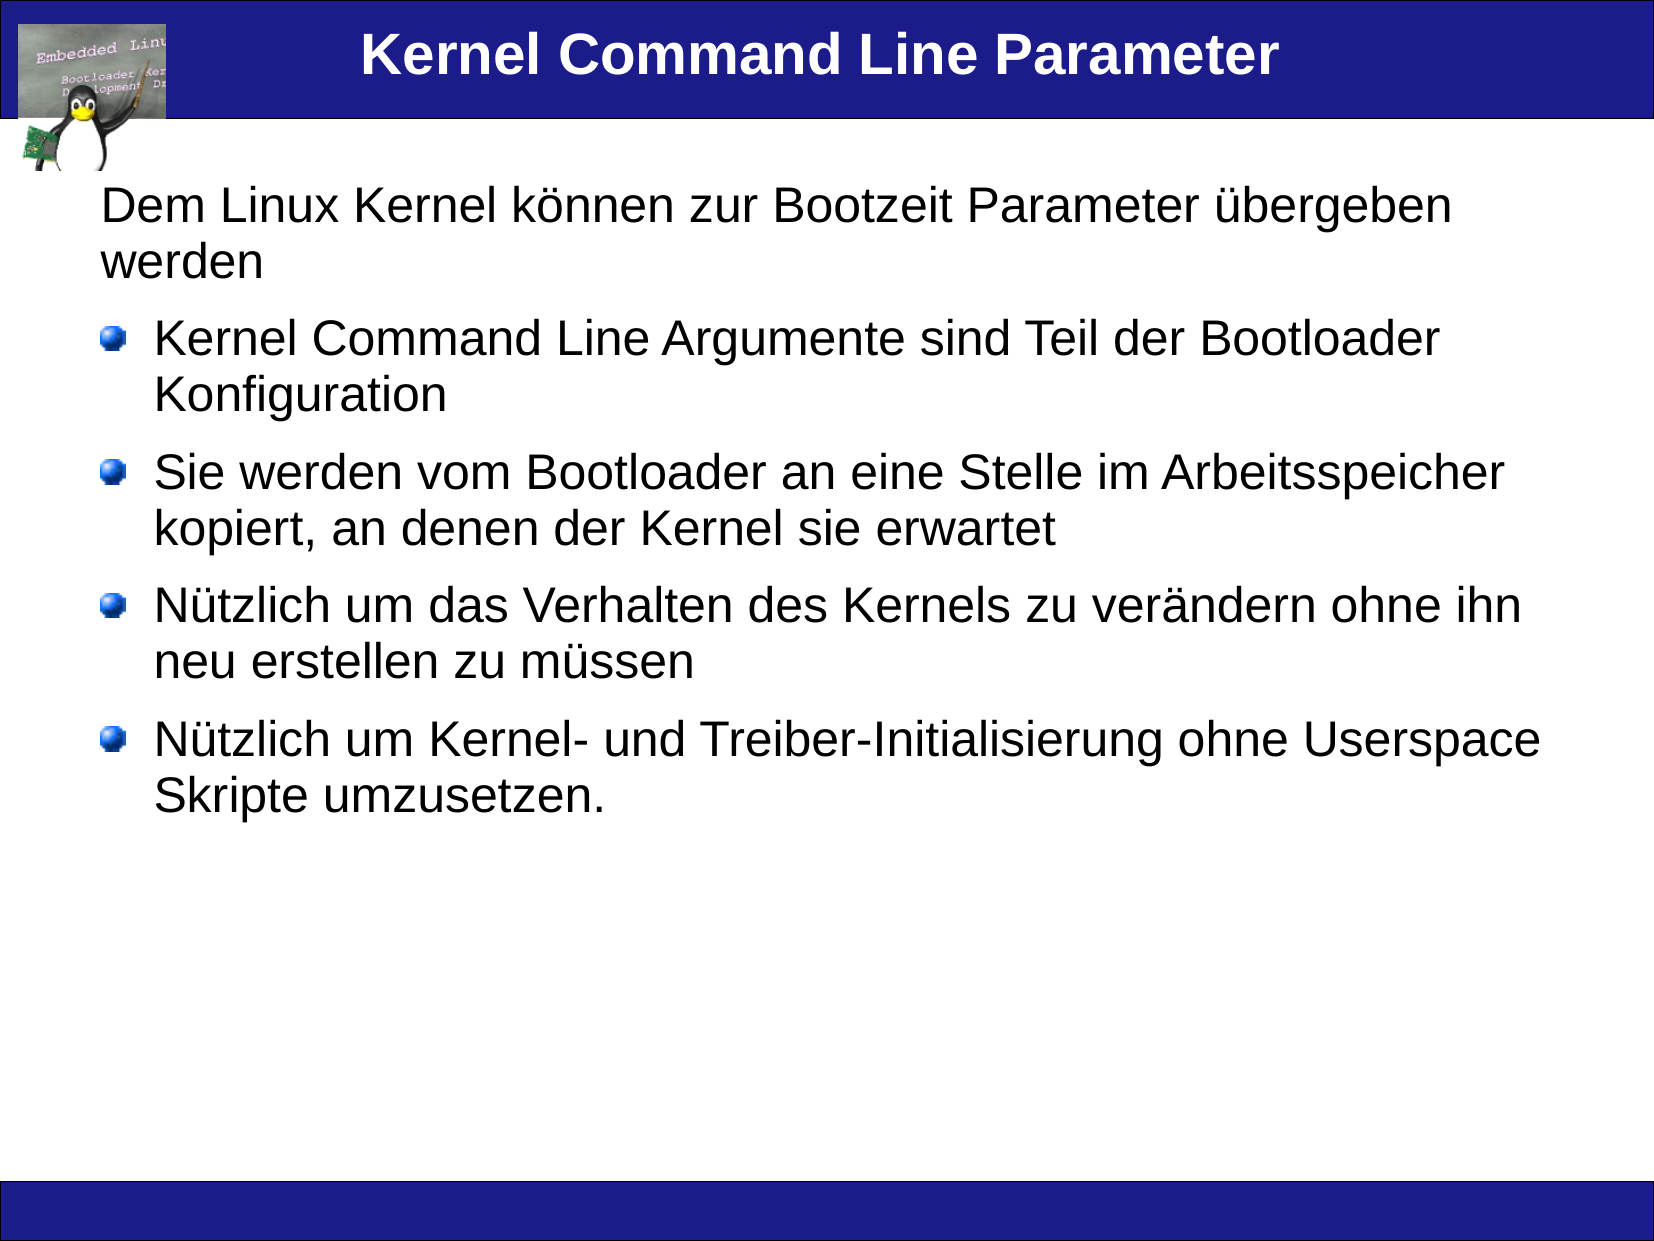

# Kernel Command Line Parameter
Dem Linux Kernel können zur Bootzeit Parameter übergeben werden
Kernel Command Line Argumente sind Teil der Bootloader Konfiguration
Sie werden vom Bootloader an eine Stelle im Arbeitsspeicher kopiert, an denen der Kernel sie erwartet
Nützlich um das Verhalten des Kernels zu verändern ohne ihn neu erstellen zu müssen
Nützlich um Kernel- und Treiber-Initialisierung ohne Userspace Skripte umzusetzen.